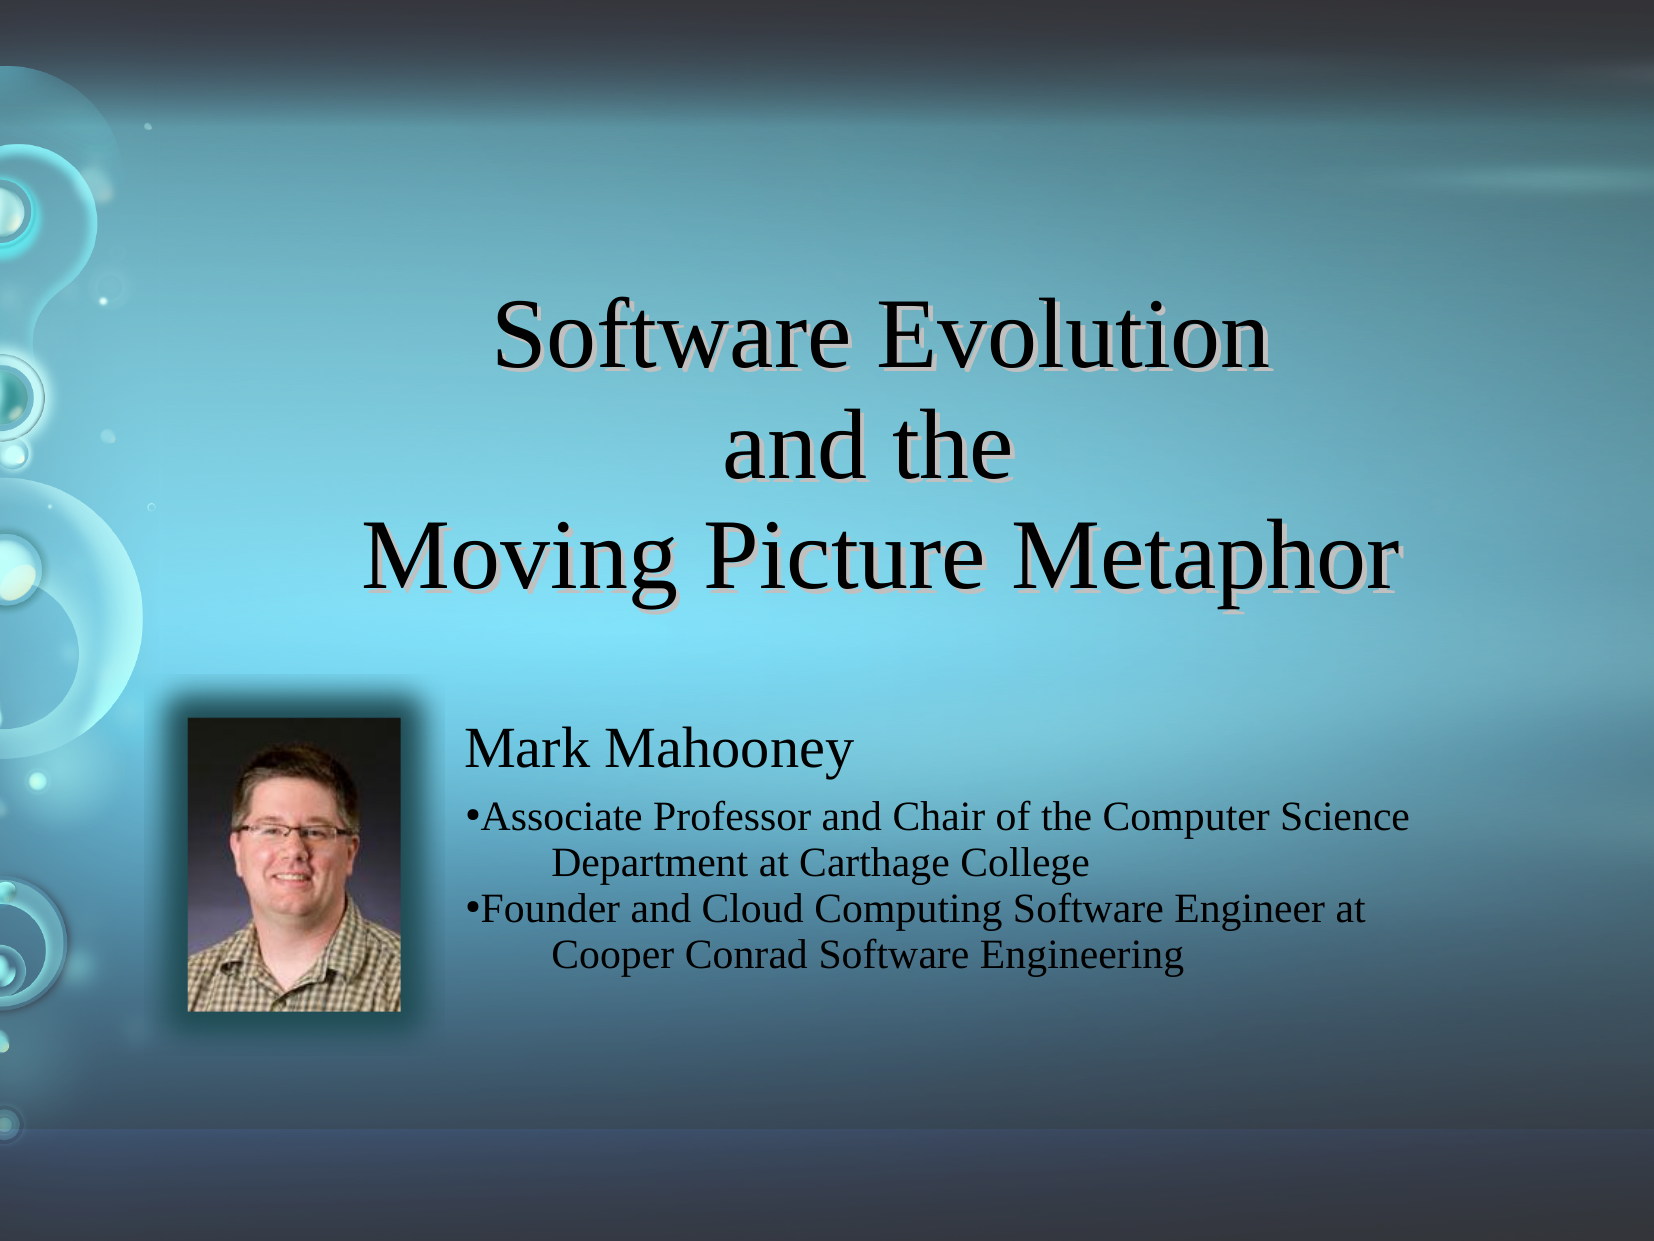

Software Evolution
and the
Moving Picture Metaphor
Mark Mahooney
Associate Professor and Chair of the Computer Science
	 Department at Carthage College
Founder and Cloud Computing Software Engineer at
	 Cooper Conrad Software Engineering